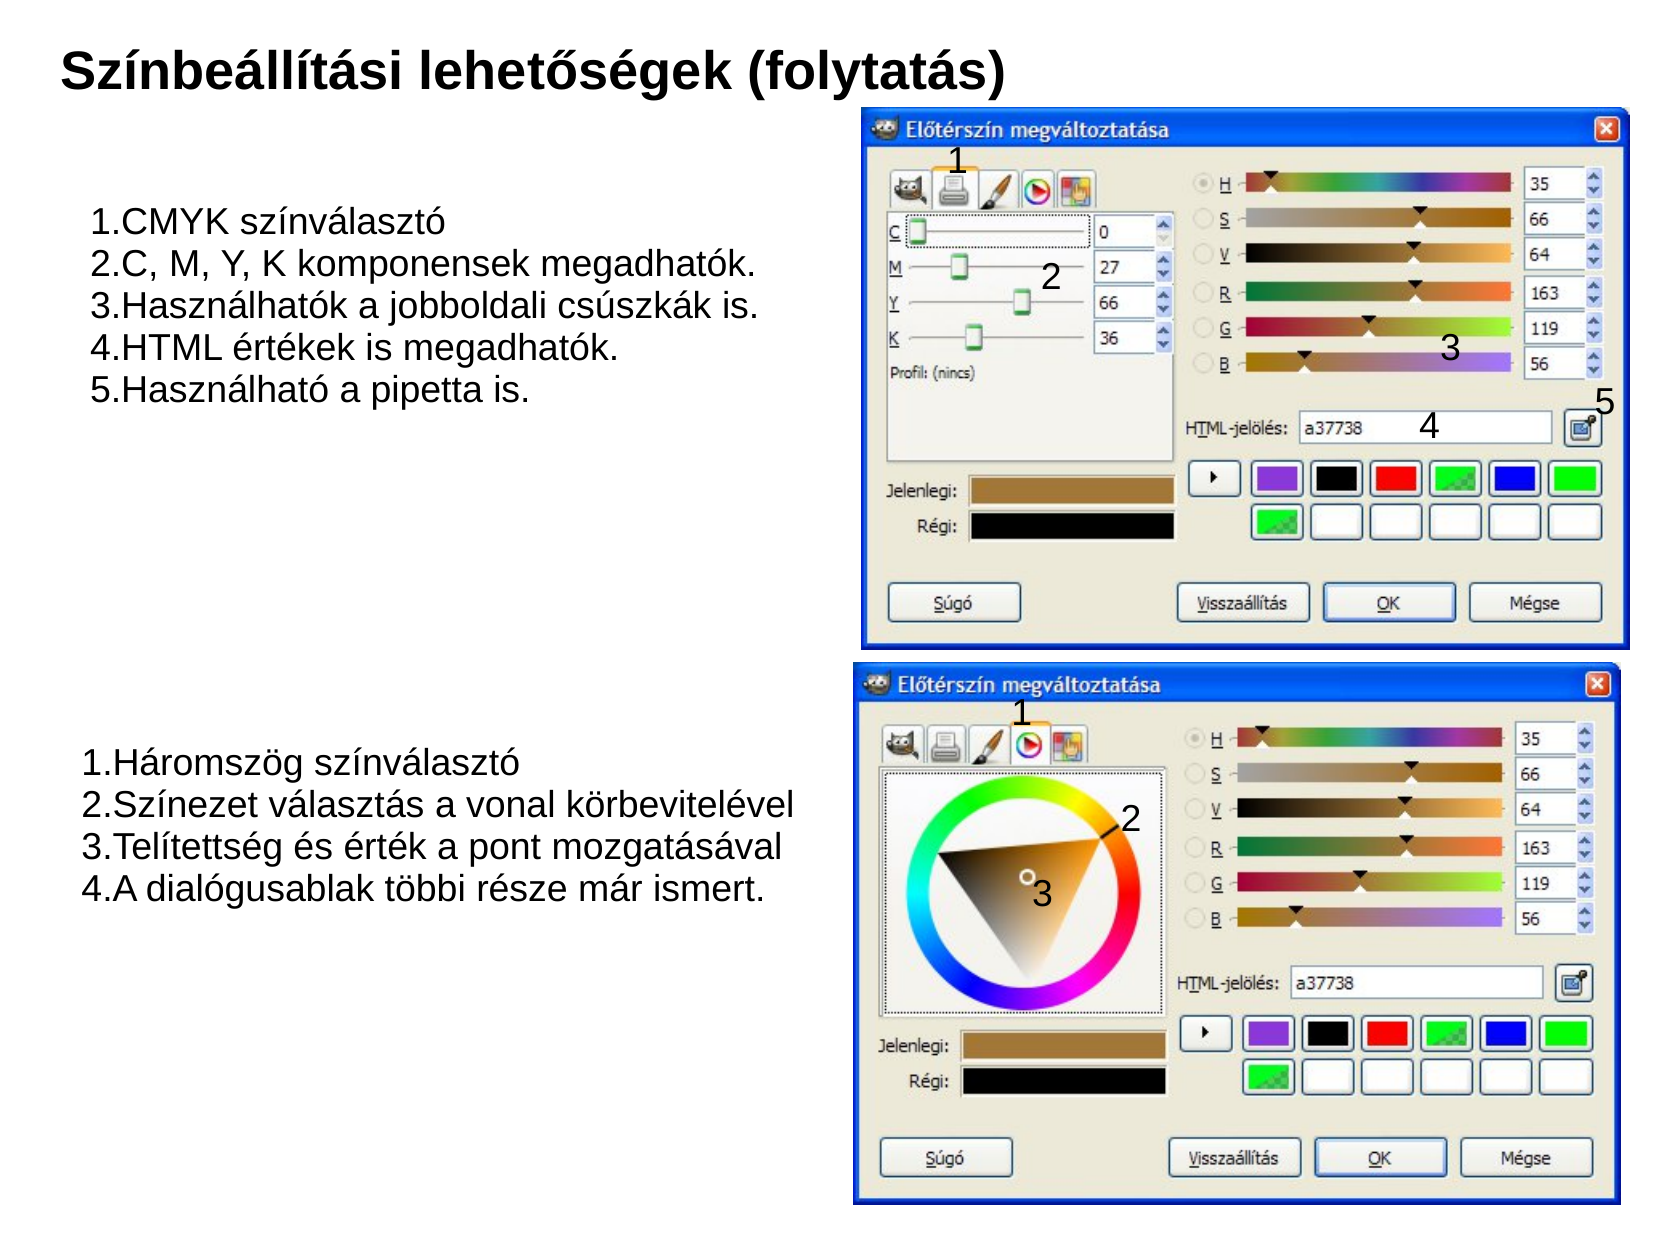

Színbeállítási lehetőségek (folytatás)
1
CMYK színválasztó
C, M, Y, K komponensek megadhatók.
Használhatók a jobboldali csúszkák is.
HTML értékek is megadhatók.
Használható a pipetta is.
2
3
5
4
1
Háromszög színválasztó
Színezet választás a vonal körbevitelével
Telítettség és érték a pont mozgatásával
A dialógusablak többi része már ismert.
2
3